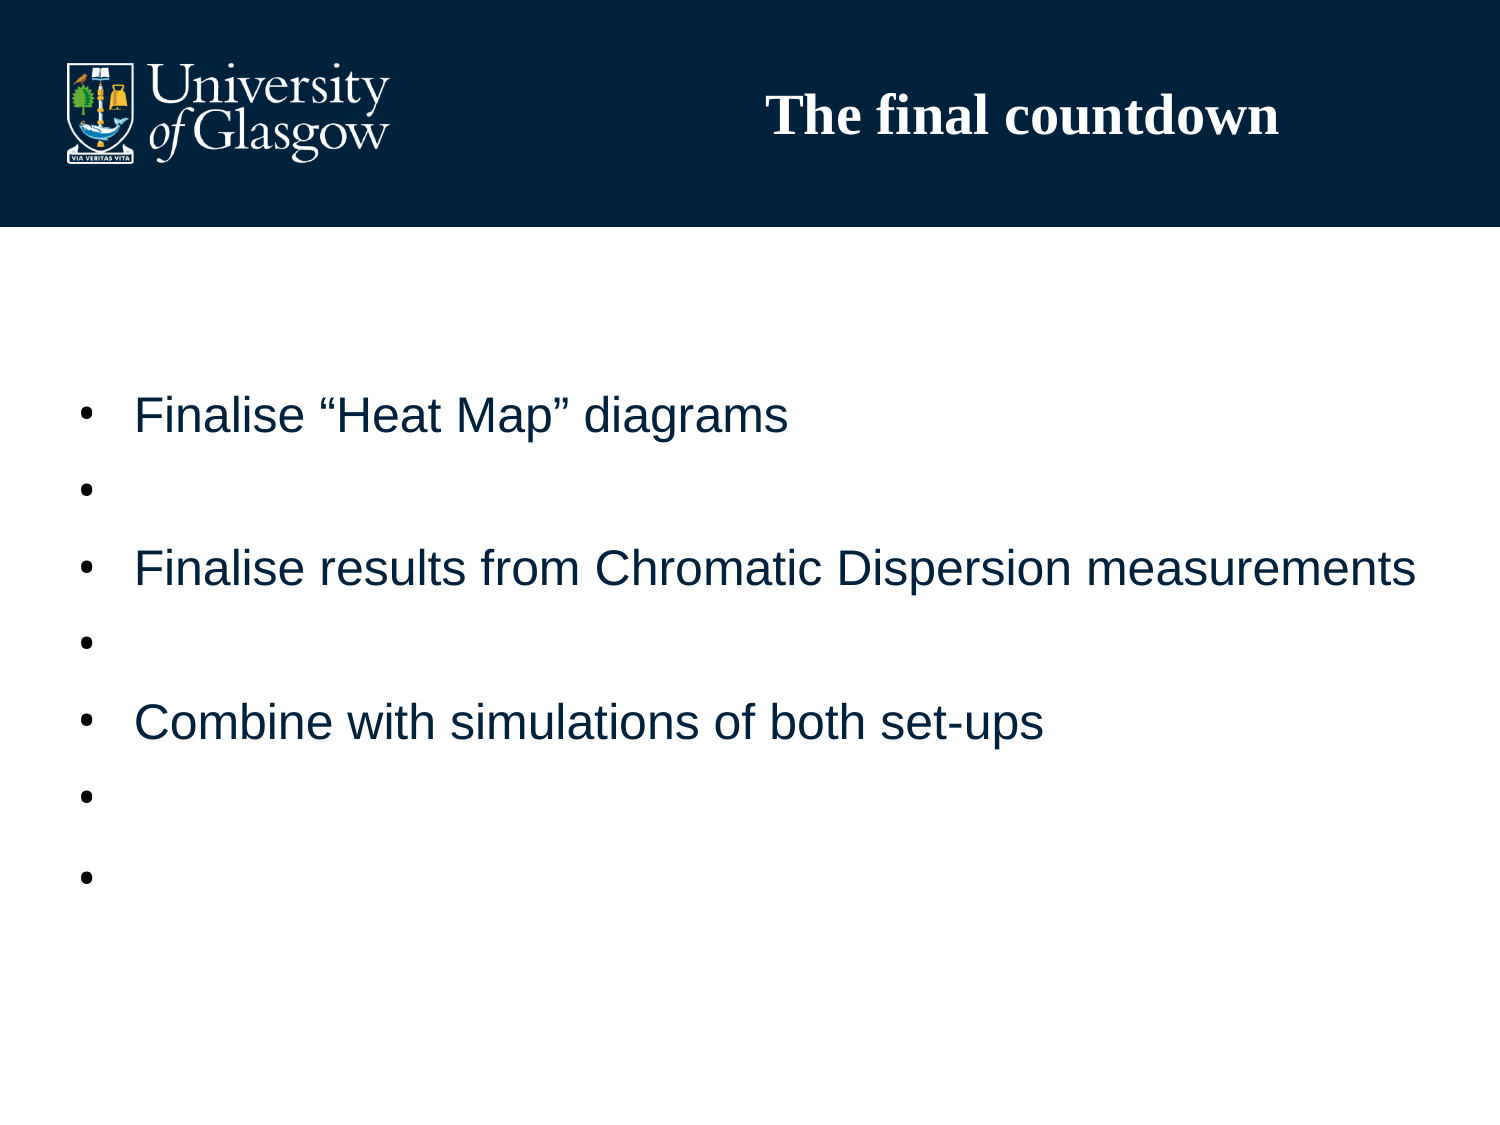

The final countdown
# The final countdown
Finalise “Heat Map” diagrams
Finalise results from Chromatic Dispersion measurements
Combine with simulations of both set-ups